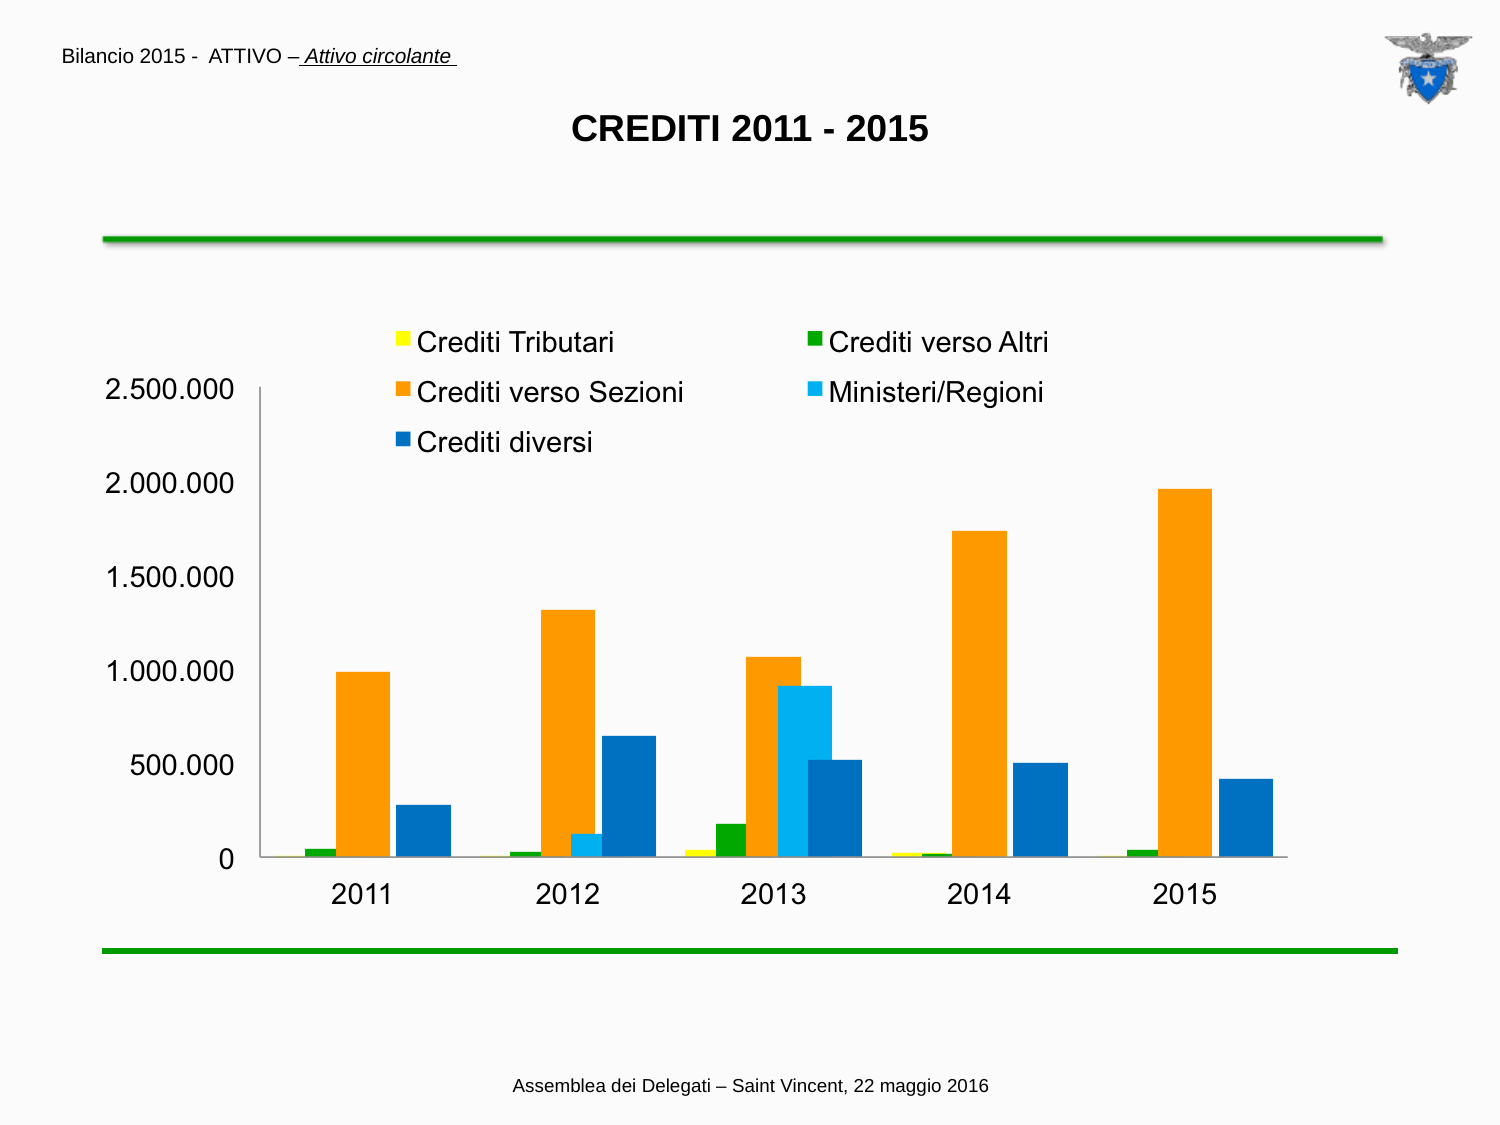

Bilancio 2015 - ATTIVO – Attivo circolante
CREDITI 2011 - 2015
Assemblea dei Delegati – Saint Vincent, 22 maggio 2016